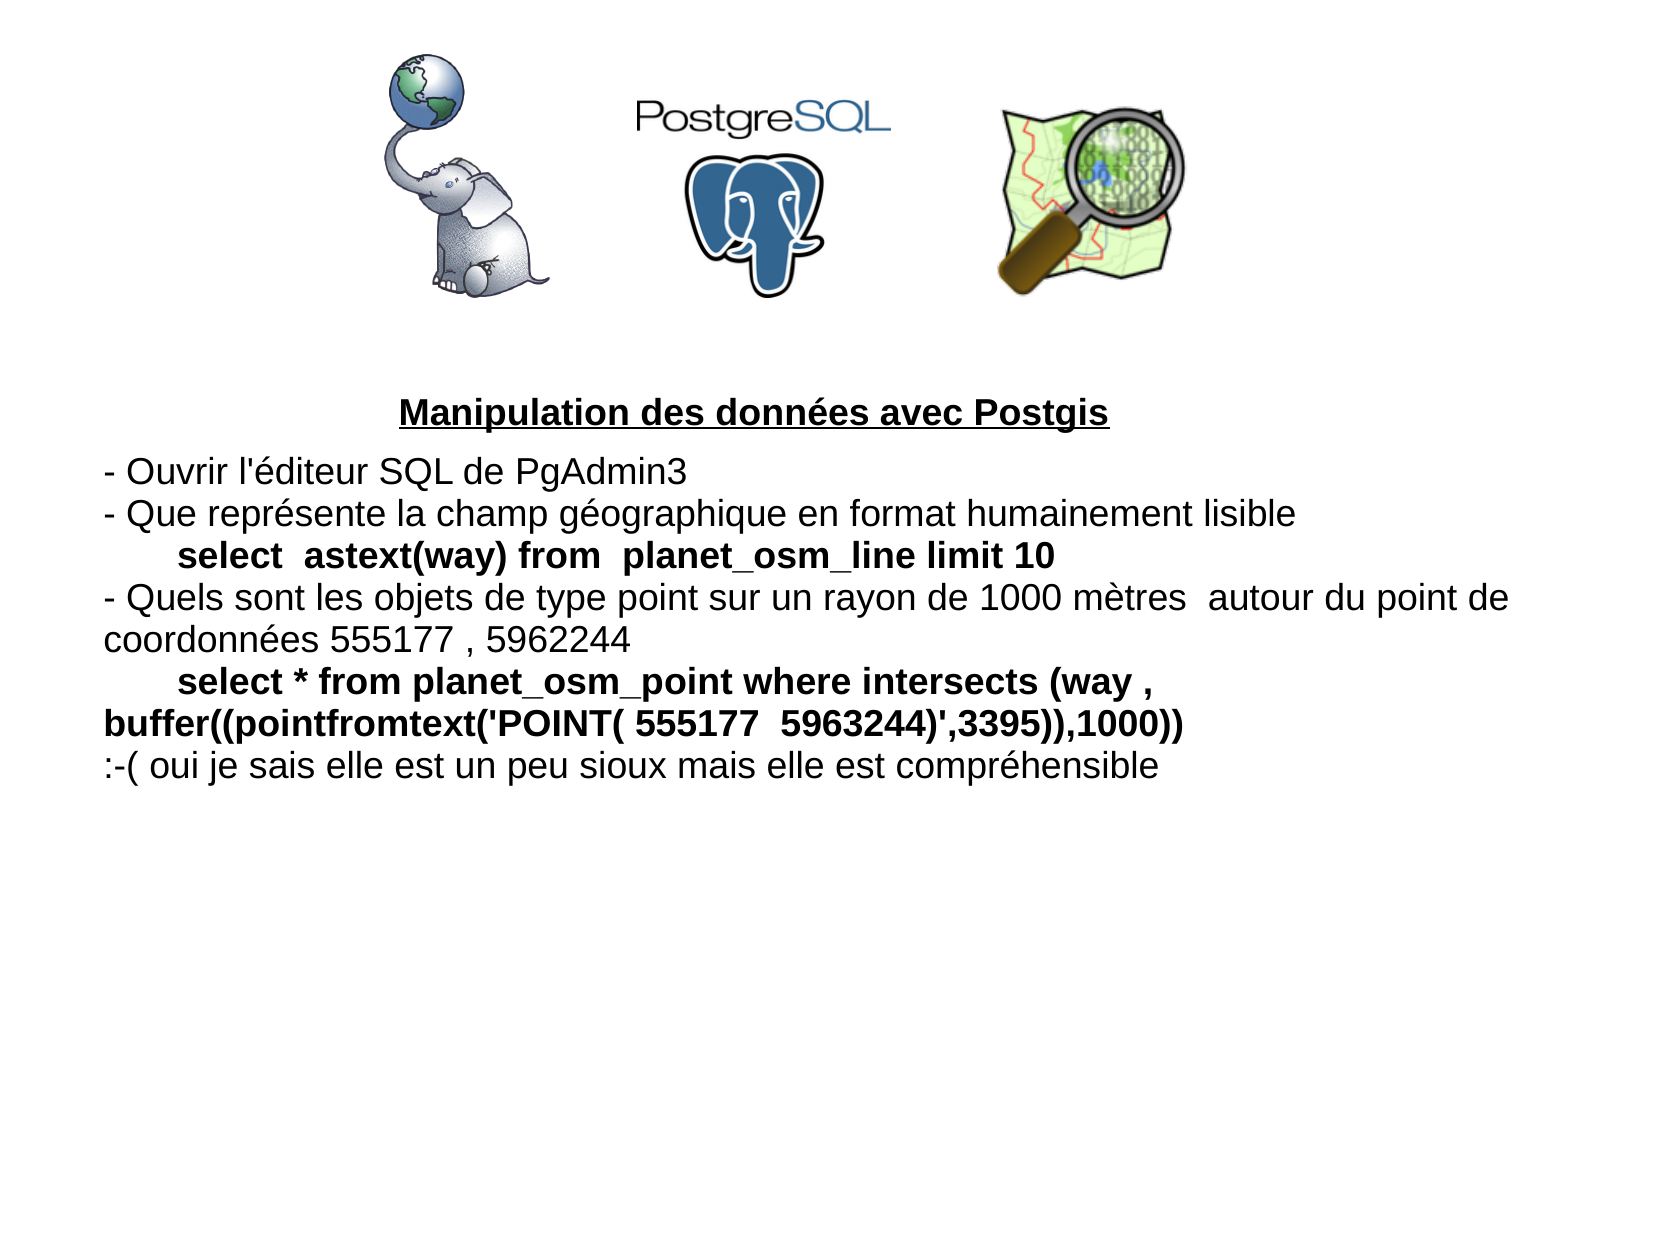

Manipulation des données avec Postgis
- Ouvrir l'éditeur SQL de PgAdmin3
- Que représente la champ géographique en format humainement lisible
	select astext(way) from planet_osm_line limit 10
- Quels sont les objets de type point sur un rayon de 1000 mètres autour du point de coordonnées 555177 , 5962244
	select * from planet_osm_point where intersects (way , buffer((pointfromtext('POINT( 555177 5963244)',3395)),1000))
:-( oui je sais elle est un peu sioux mais elle est compréhensible